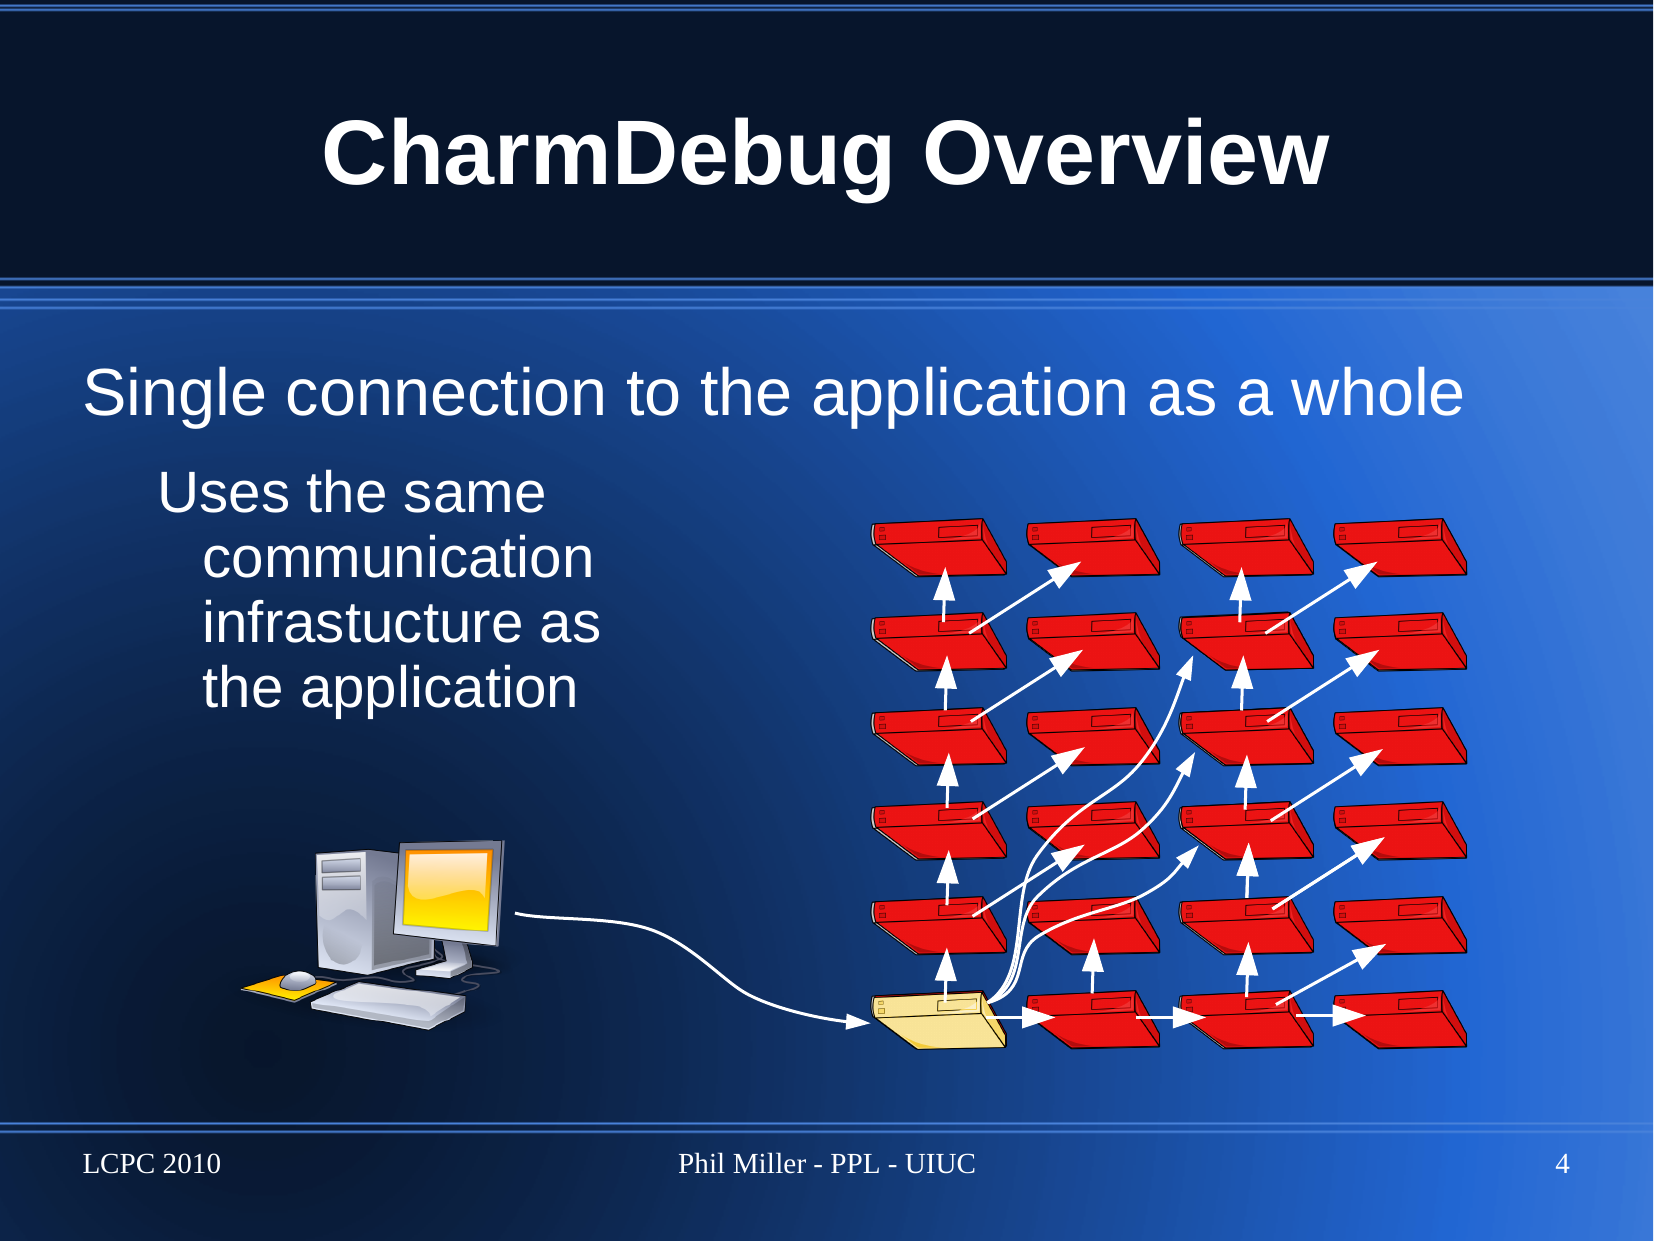

# CharmDebug Overview
Single connection to the application as a whole
Uses the same
communication
infrastucture as
the application
LCPC 2010
Phil Miller - PPL - UIUC
4